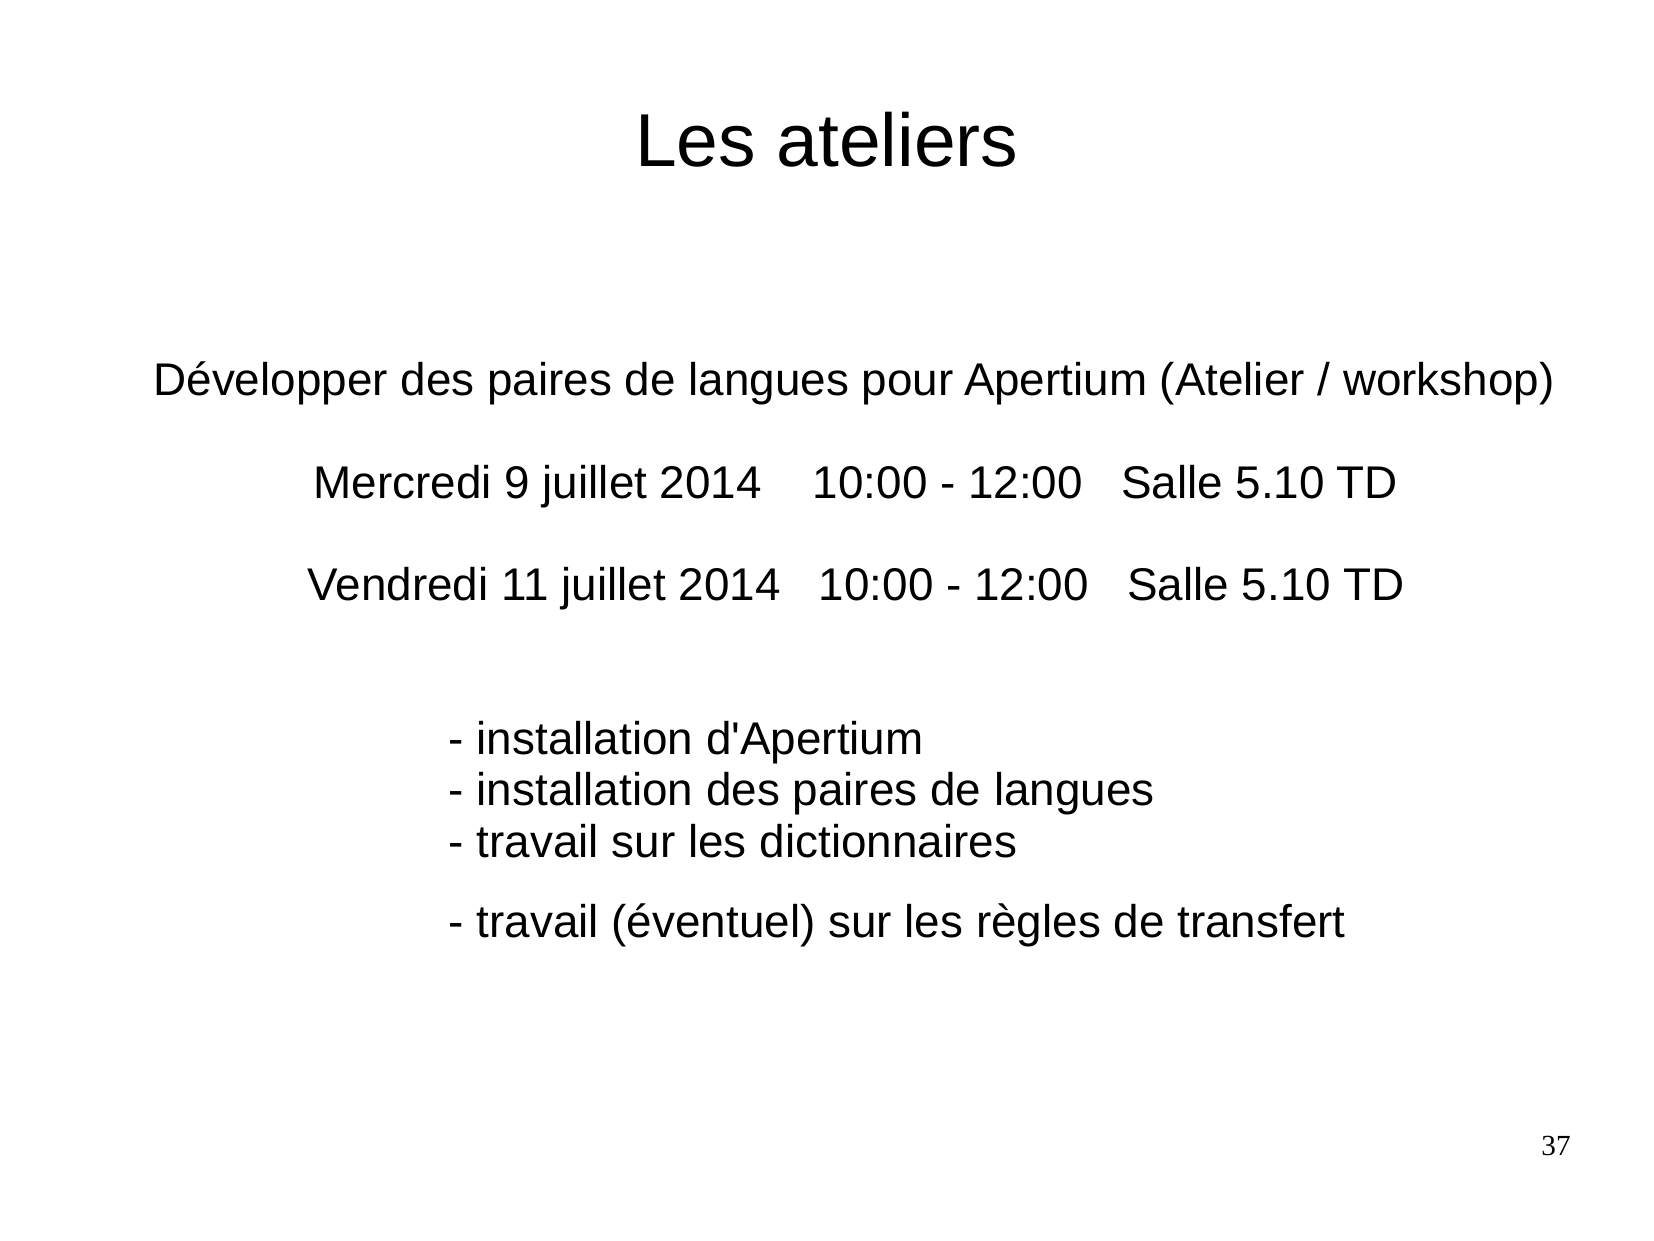

# Les ateliers
Développer des paires de langues pour Apertium (Atelier / workshop)
Mercredi 9 juillet 2014 10:00 - 12:00 Salle 5.10 TD
Vendredi 11 juillet 2014 10:00 - 12:00 Salle 5.10 TD
- installation d'Apertium
- installation des paires de langues
- travail sur les dictionnaires
- travail (éventuel) sur les règles de transfert
37